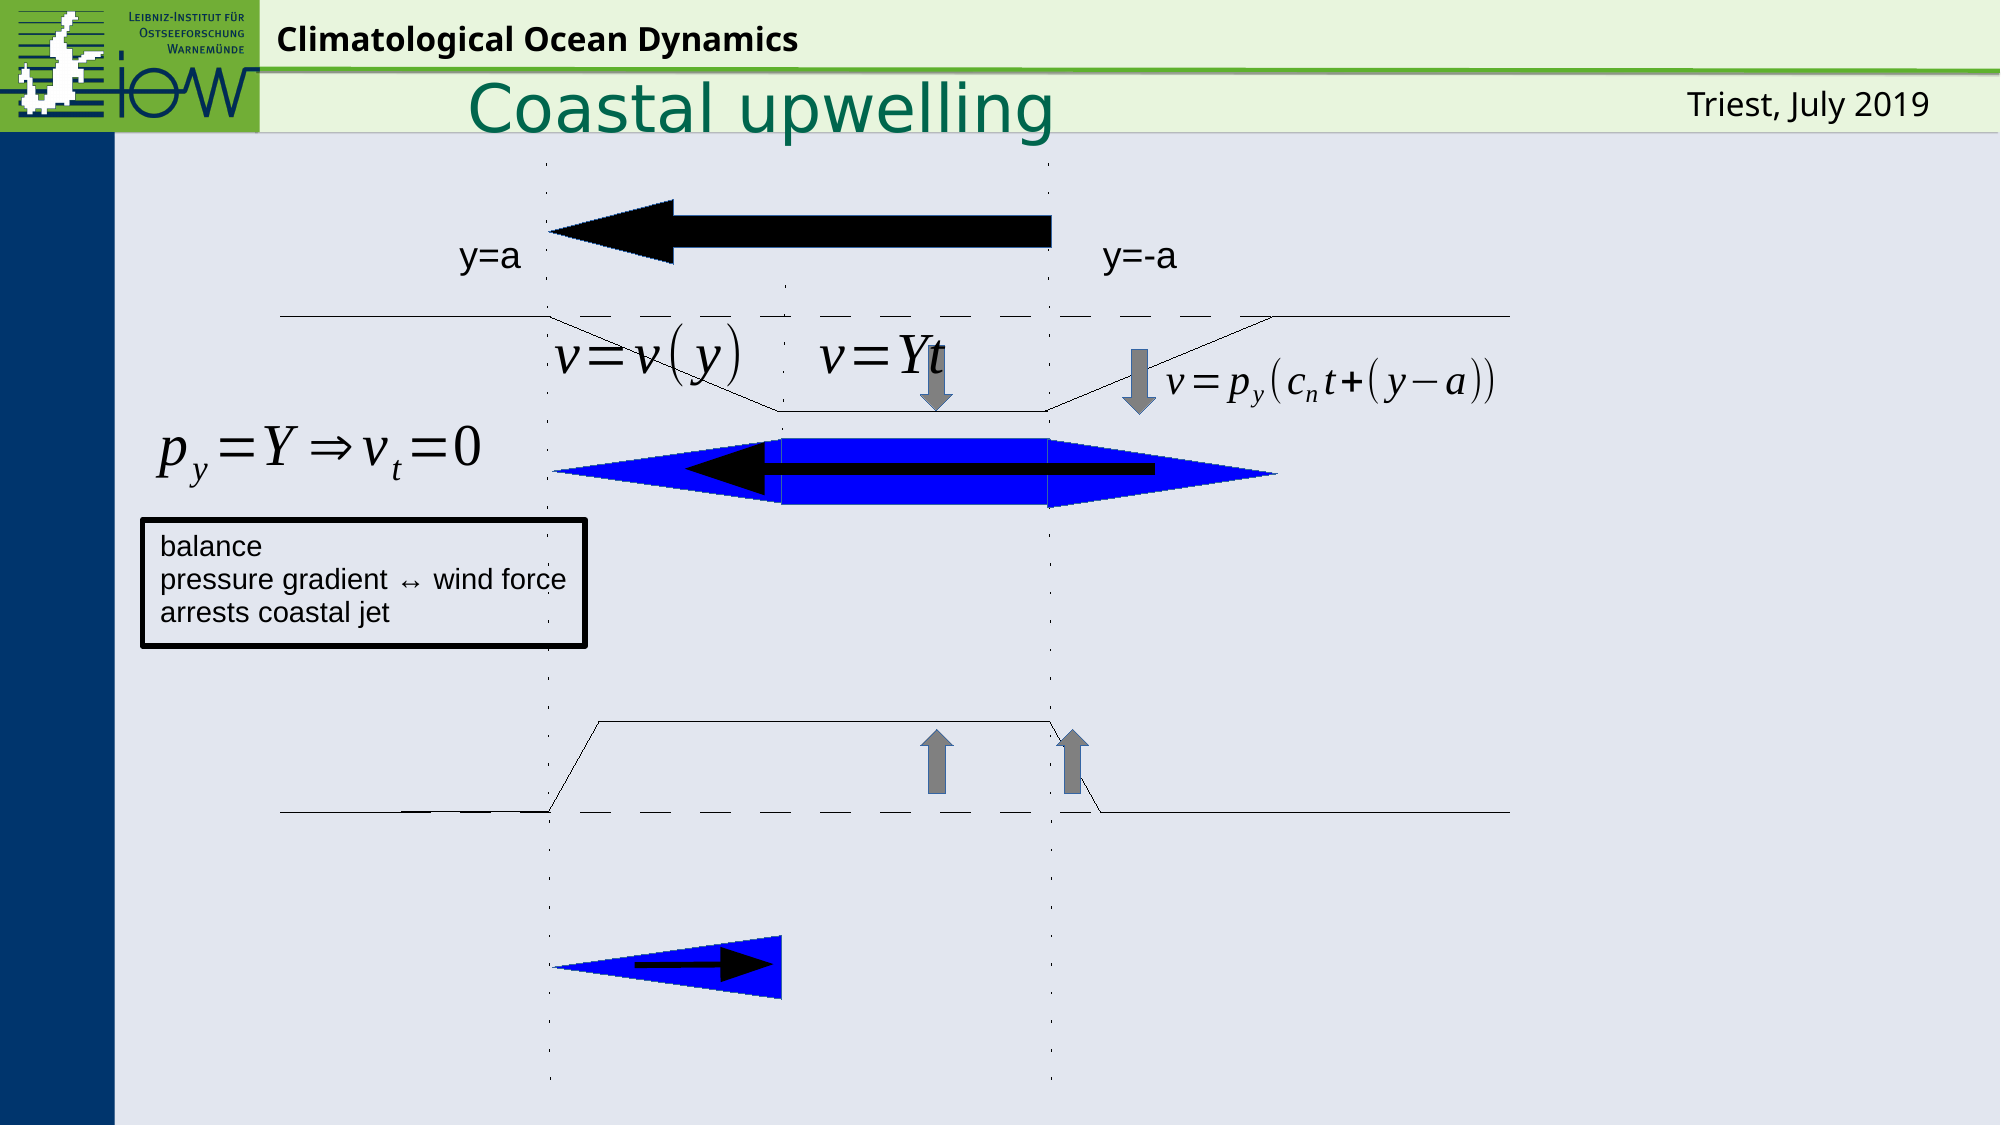

Coastal upwelling
y=-a
y=a
balance
pressure gradient ↔ wind force
arrests coastal jet